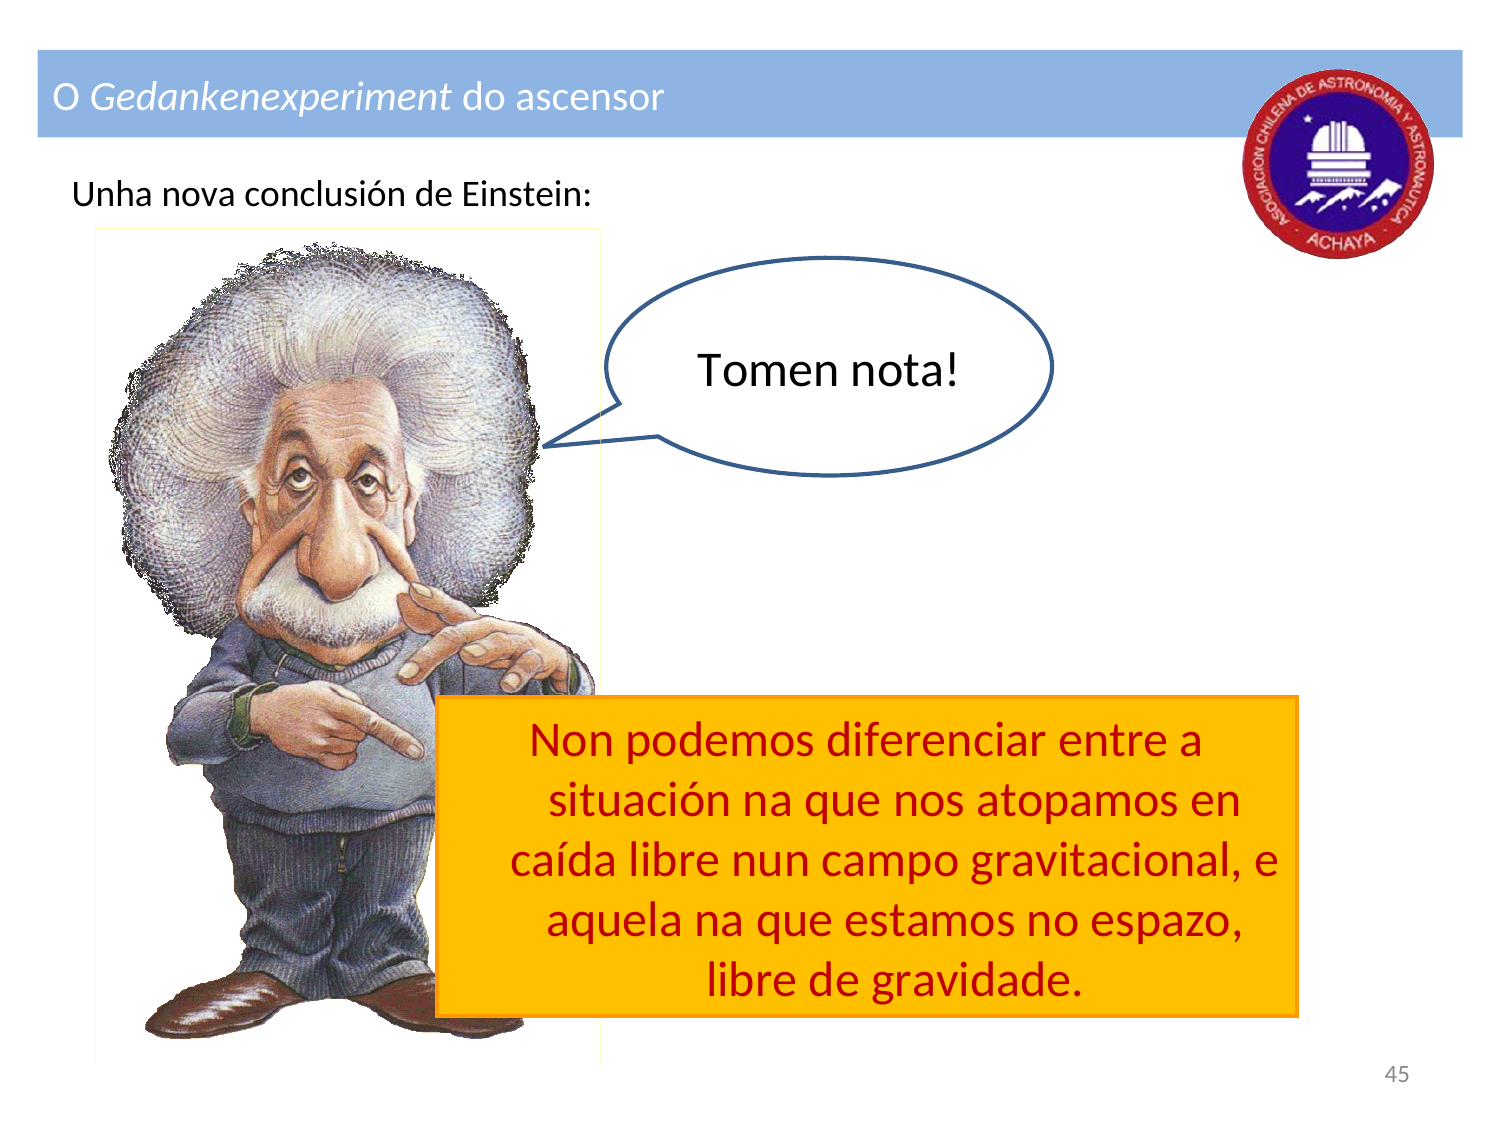

O Gedankenexperiment do ascensor
Unha nova conclusión de Einstein:
Tomen nota!
Non podemos diferenciar entre a situación na que nos atopamos en caída libre nun campo gravitacional, e aquela na que estamos no espazo, libre de gravidade.